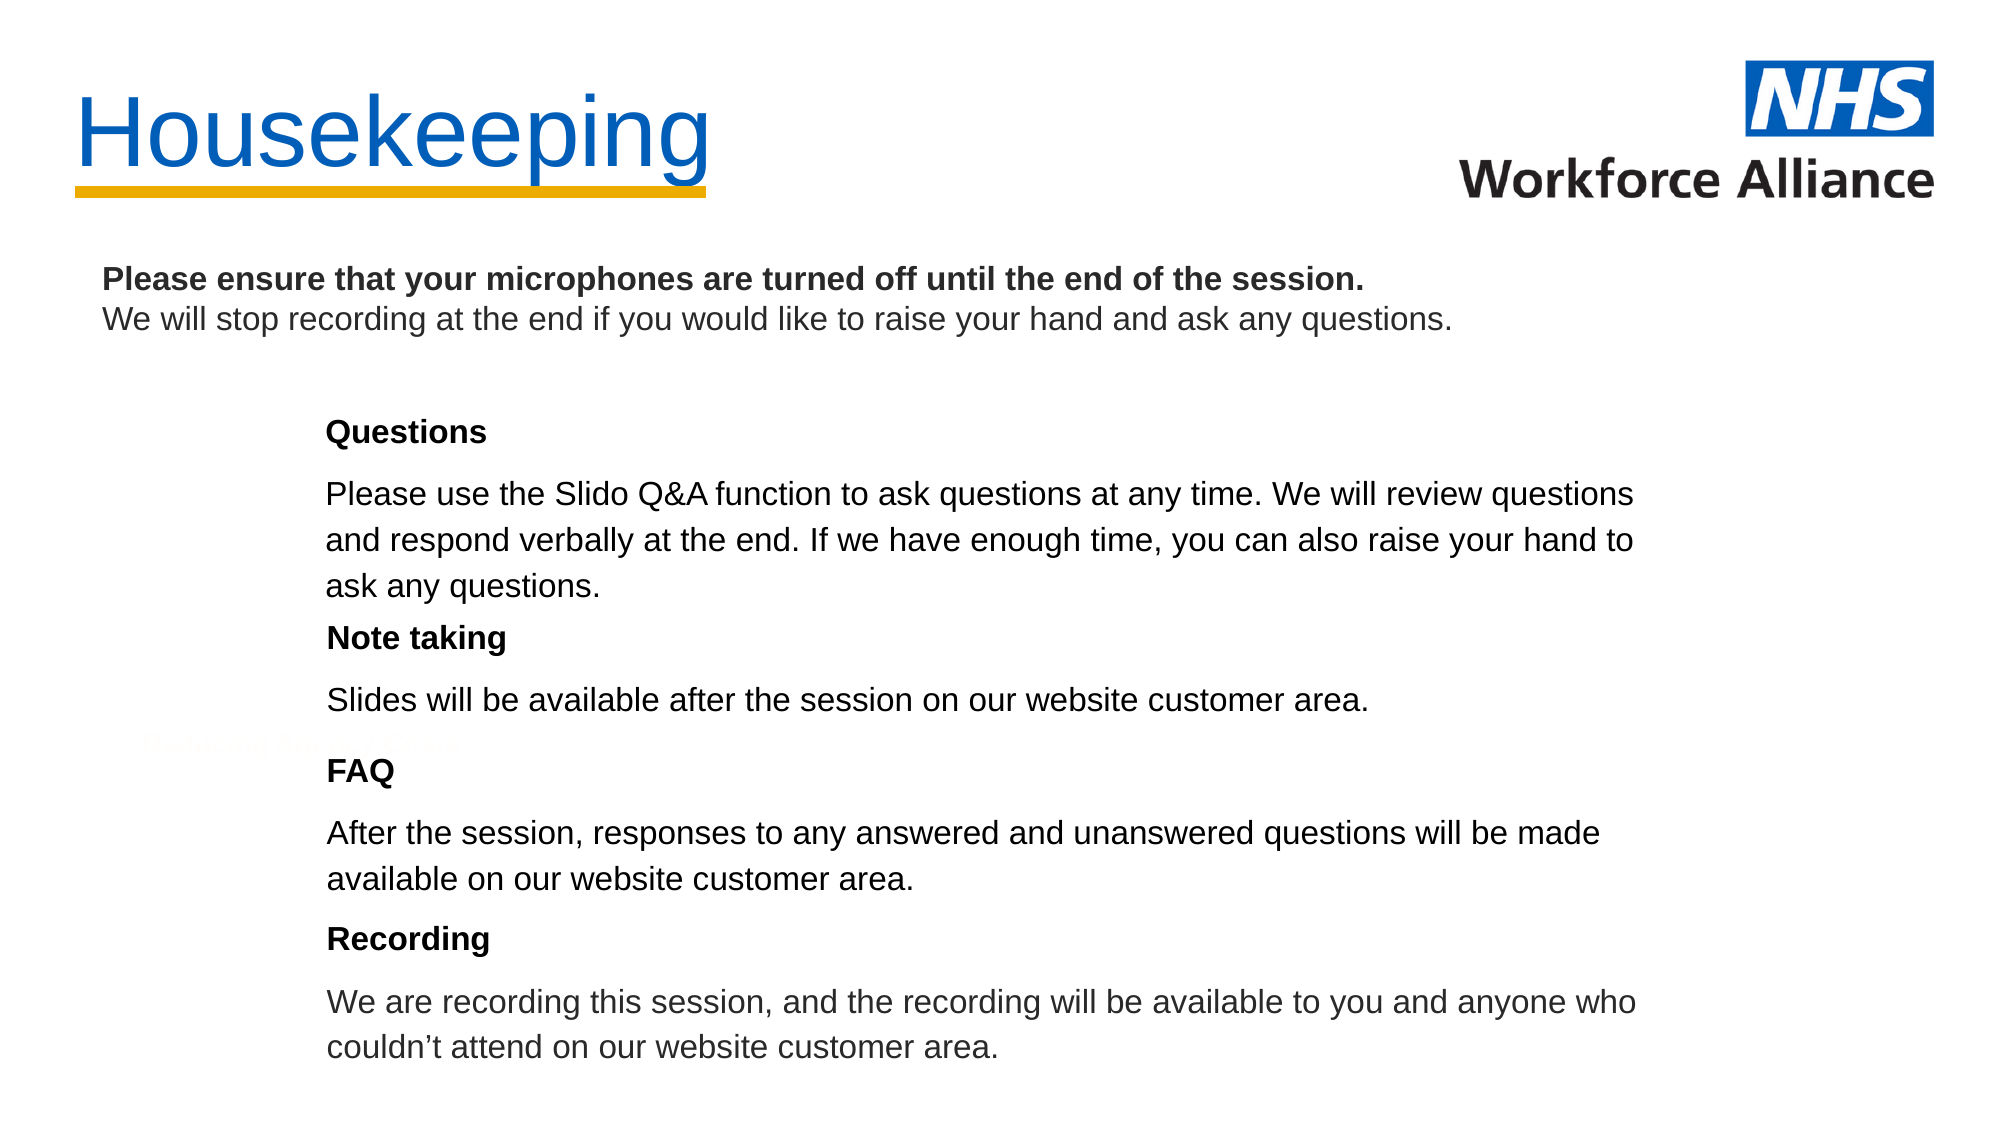

Housekeeping
Please ensure that your microphones are turned off until the end of the session.
We will stop recording at the end if you would like to raise your hand and ask any questions.
Questions
?
Please use the Slido Q&A function to ask questions at any time. We will review questions and respond verbally at the end. If we have enough time, you can also raise your hand to ask any questions.
Note taking
Slides will be available after the session on our website customer area.
FAQ
After the session, responses to any answered and unanswered questions will be made available on our website customer area.
Recording
We are recording this session, and the recording will be available to you and anyone who couldn’t attend on our website customer area.
Reducing Agency Costs
We are recording this session, and the recording will be available to you and anyone who couldn’t attend on our website customer area.